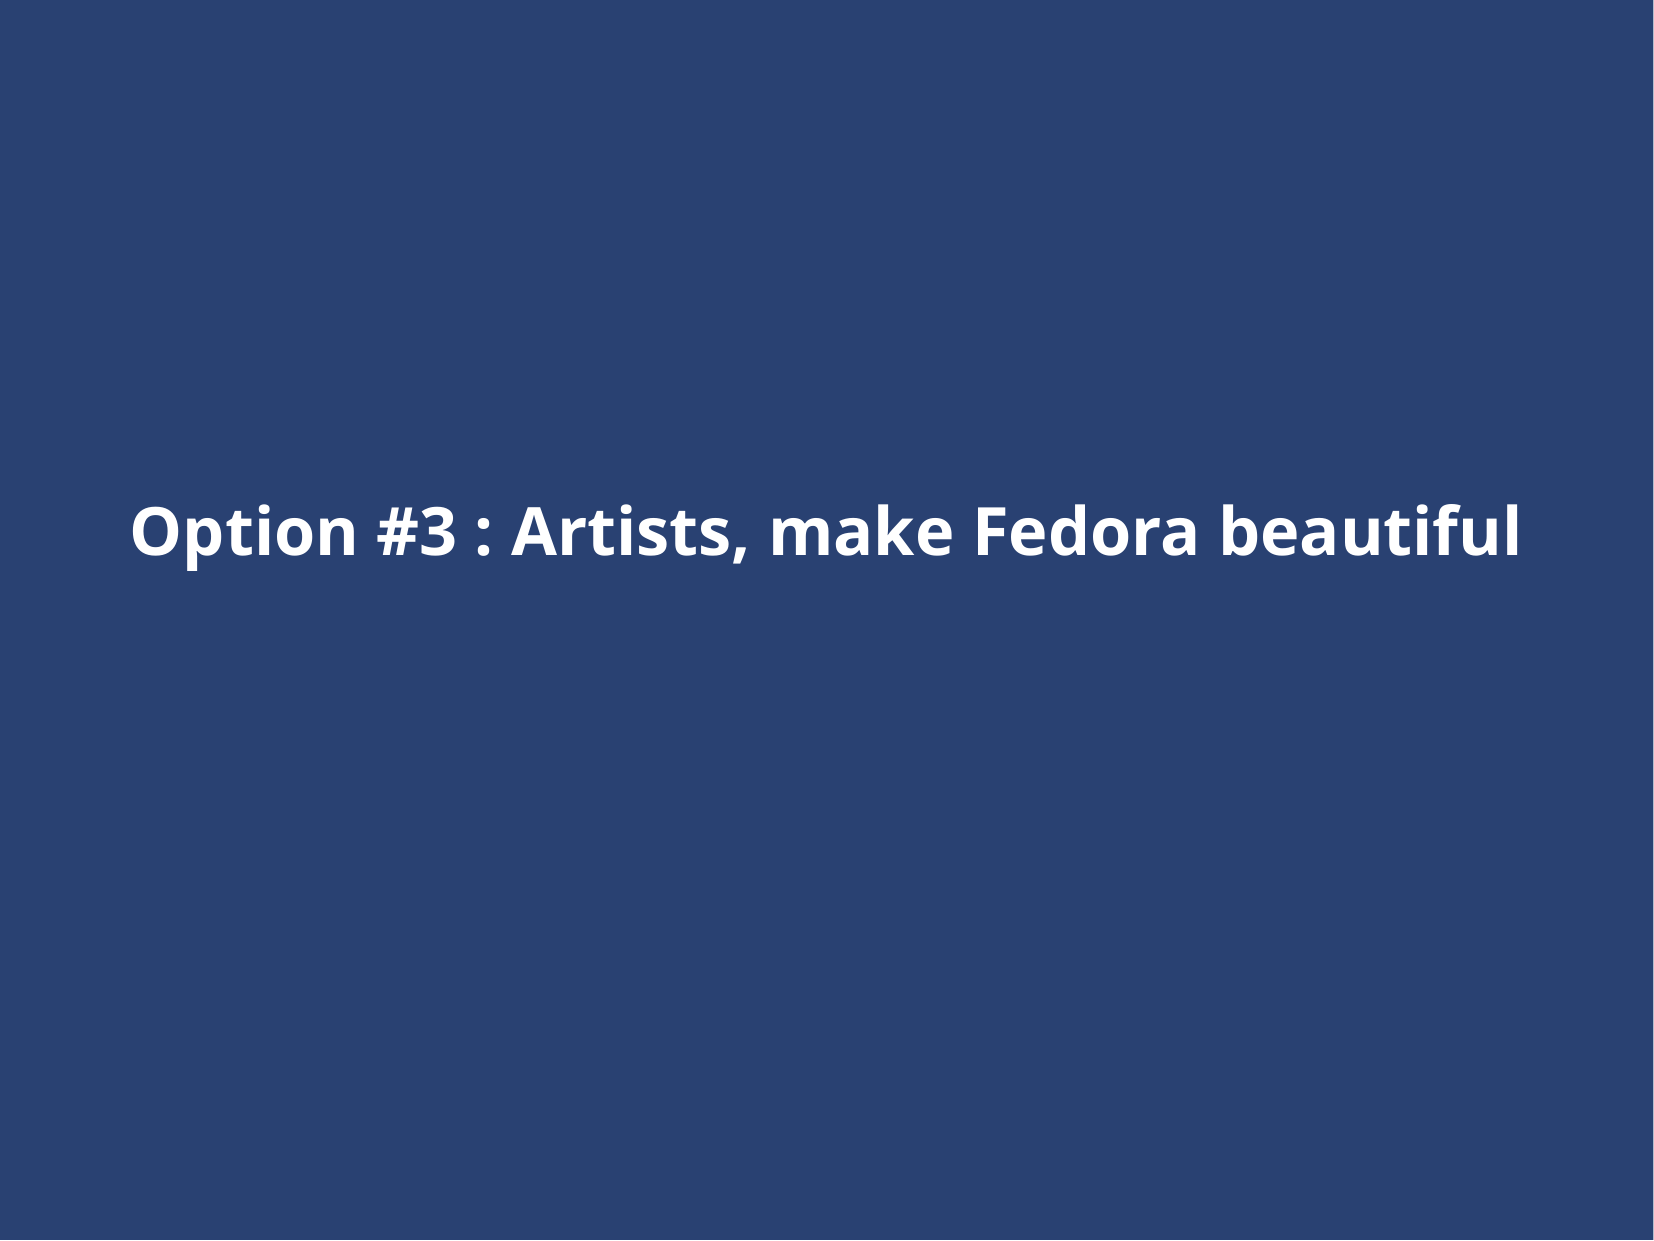

# Option #3 : Artists, make Fedora beautiful